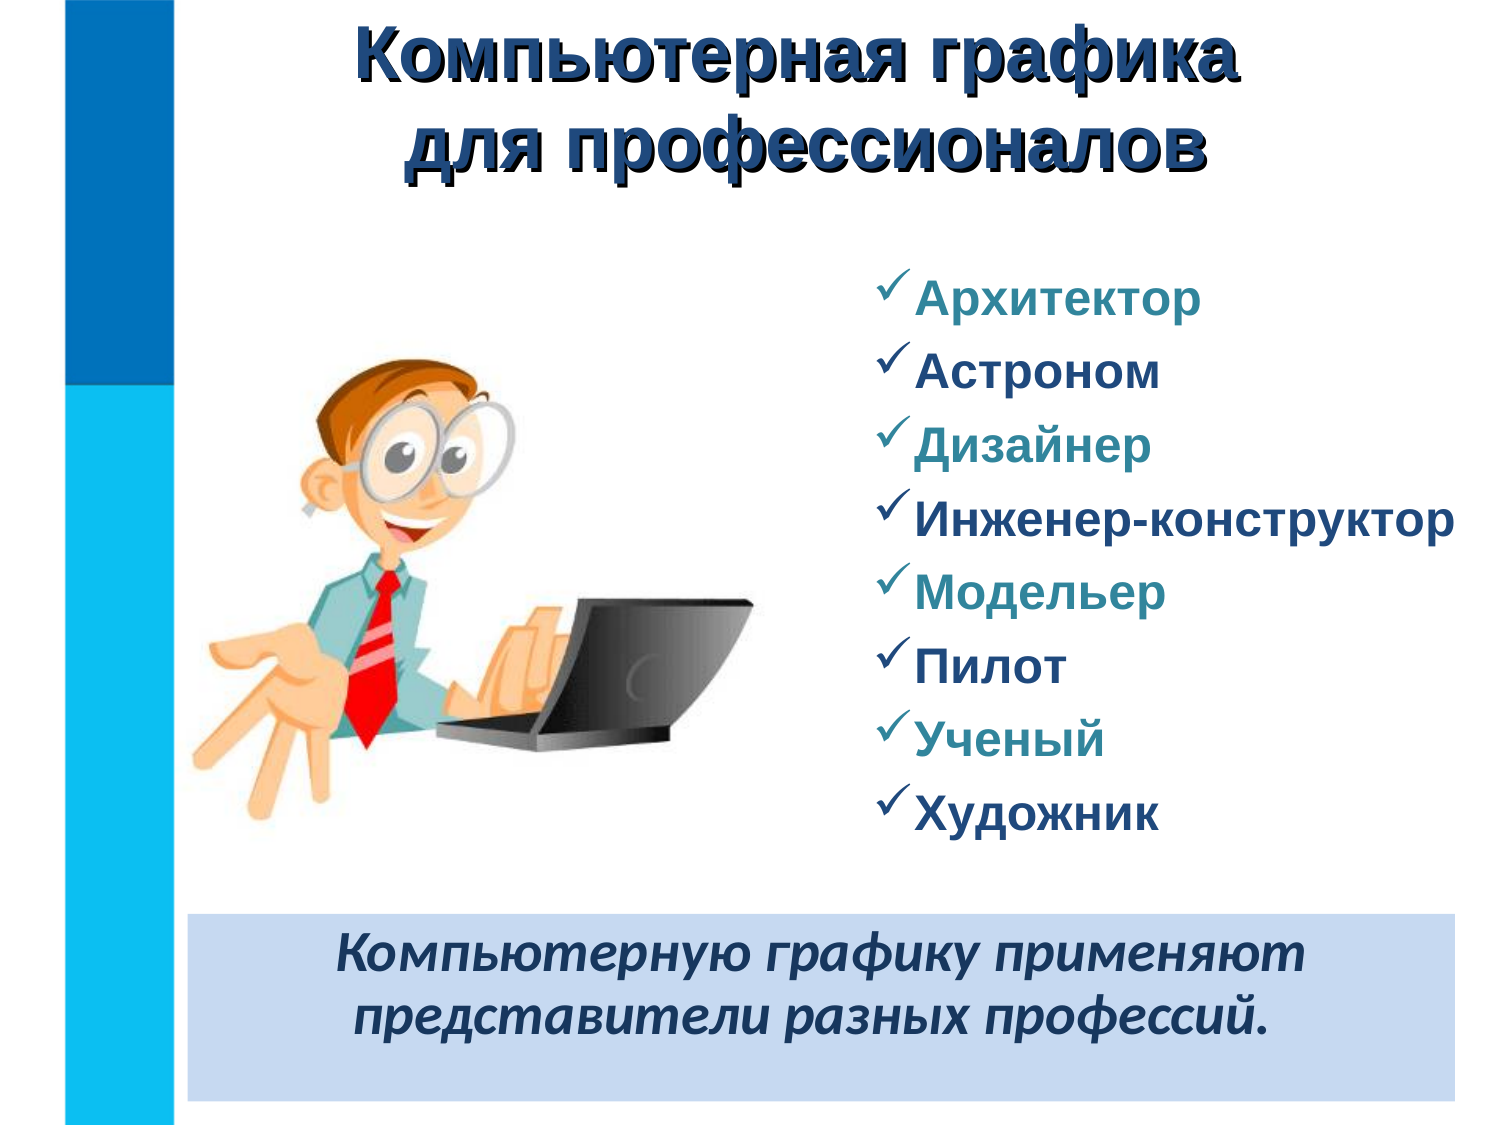

Компьютерная графика
для профессионалов
Архитектор
Астроном
Дизайнер
Инженер-конструктор
Модельер
Пилот
Ученый
Художник
# Компьютерную графику применяют представители разных профессий.